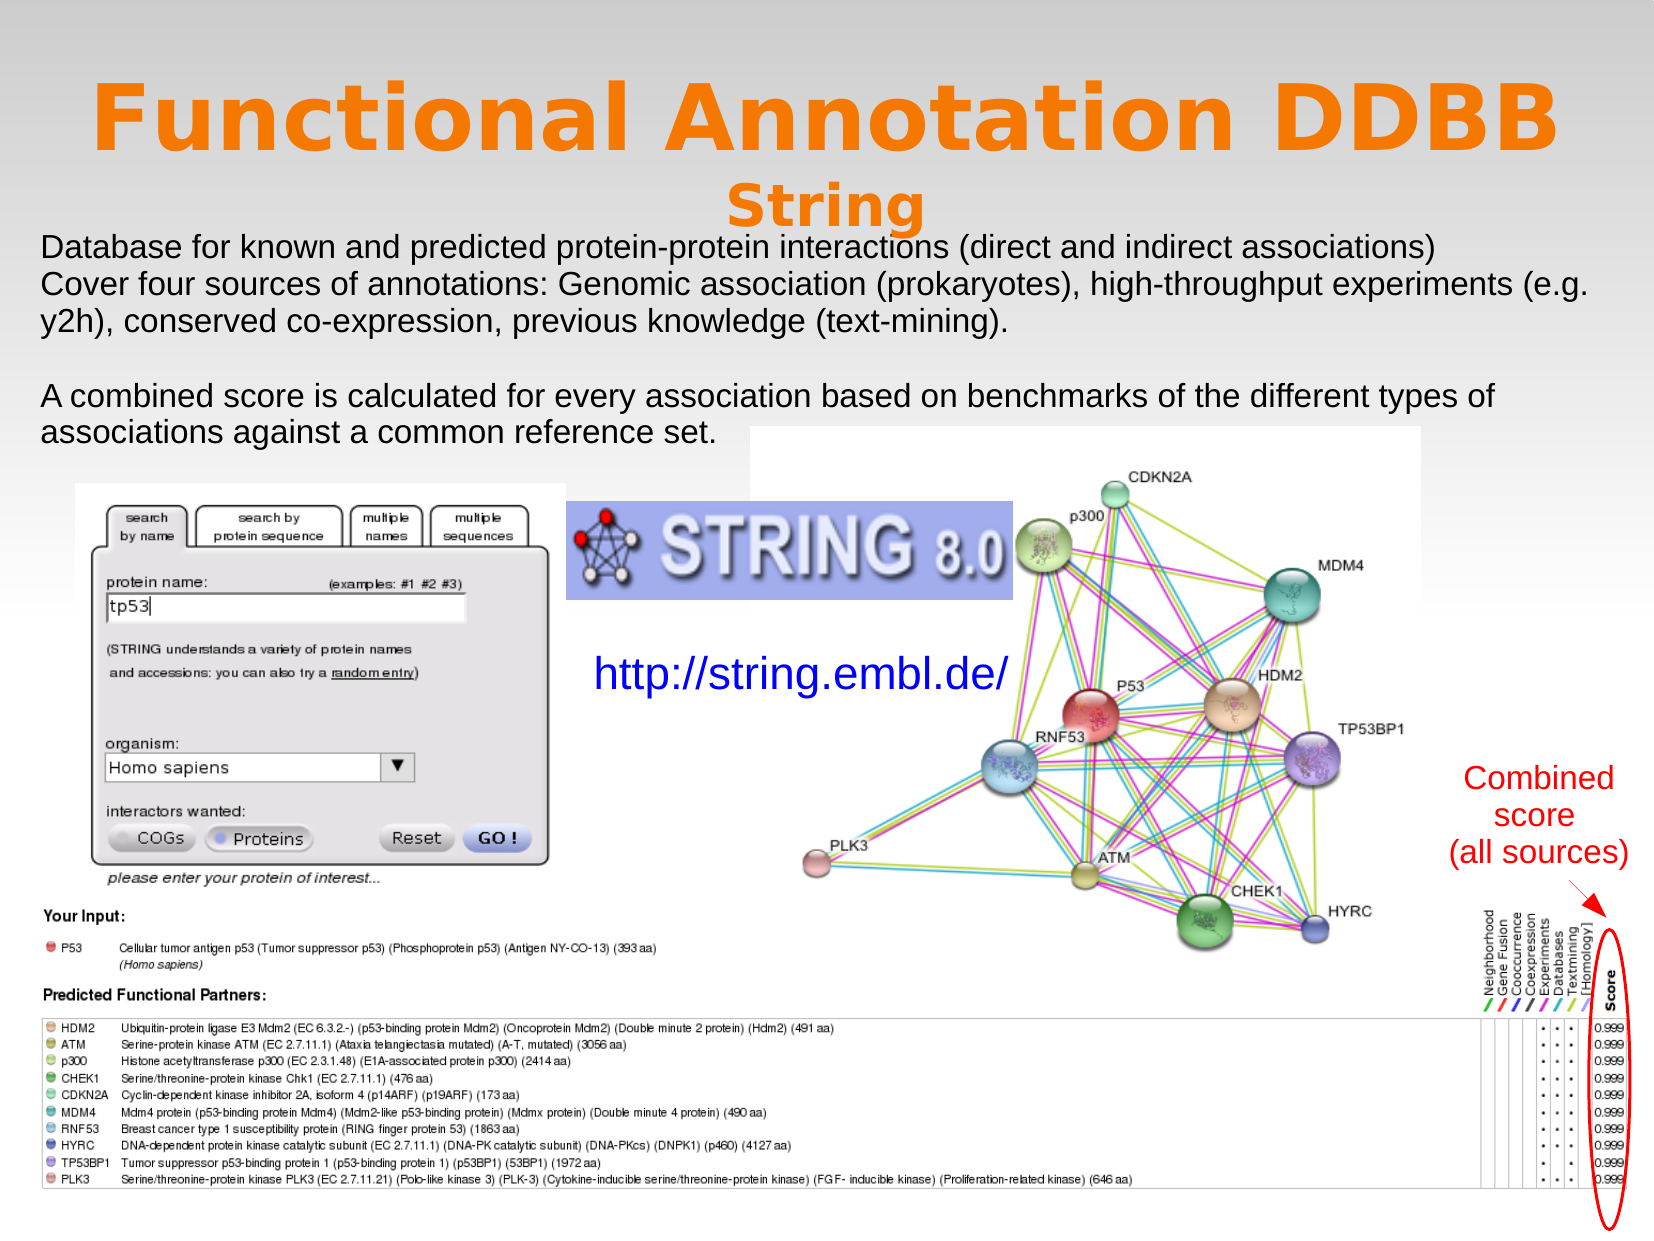

# Functional Annotation DDBB String
Database for known and predicted protein-protein interactions (direct and indirect associations)
Cover four sources of annotations: Genomic association (prokaryotes), high-throughput experiments (e.g. y2h), conserved co-expression, previous knowledge (text-mining).
A combined score is calculated for every association based on benchmarks of the different types of associations against a common reference set.
http://string.embl.de/
Combined score
(all sources)